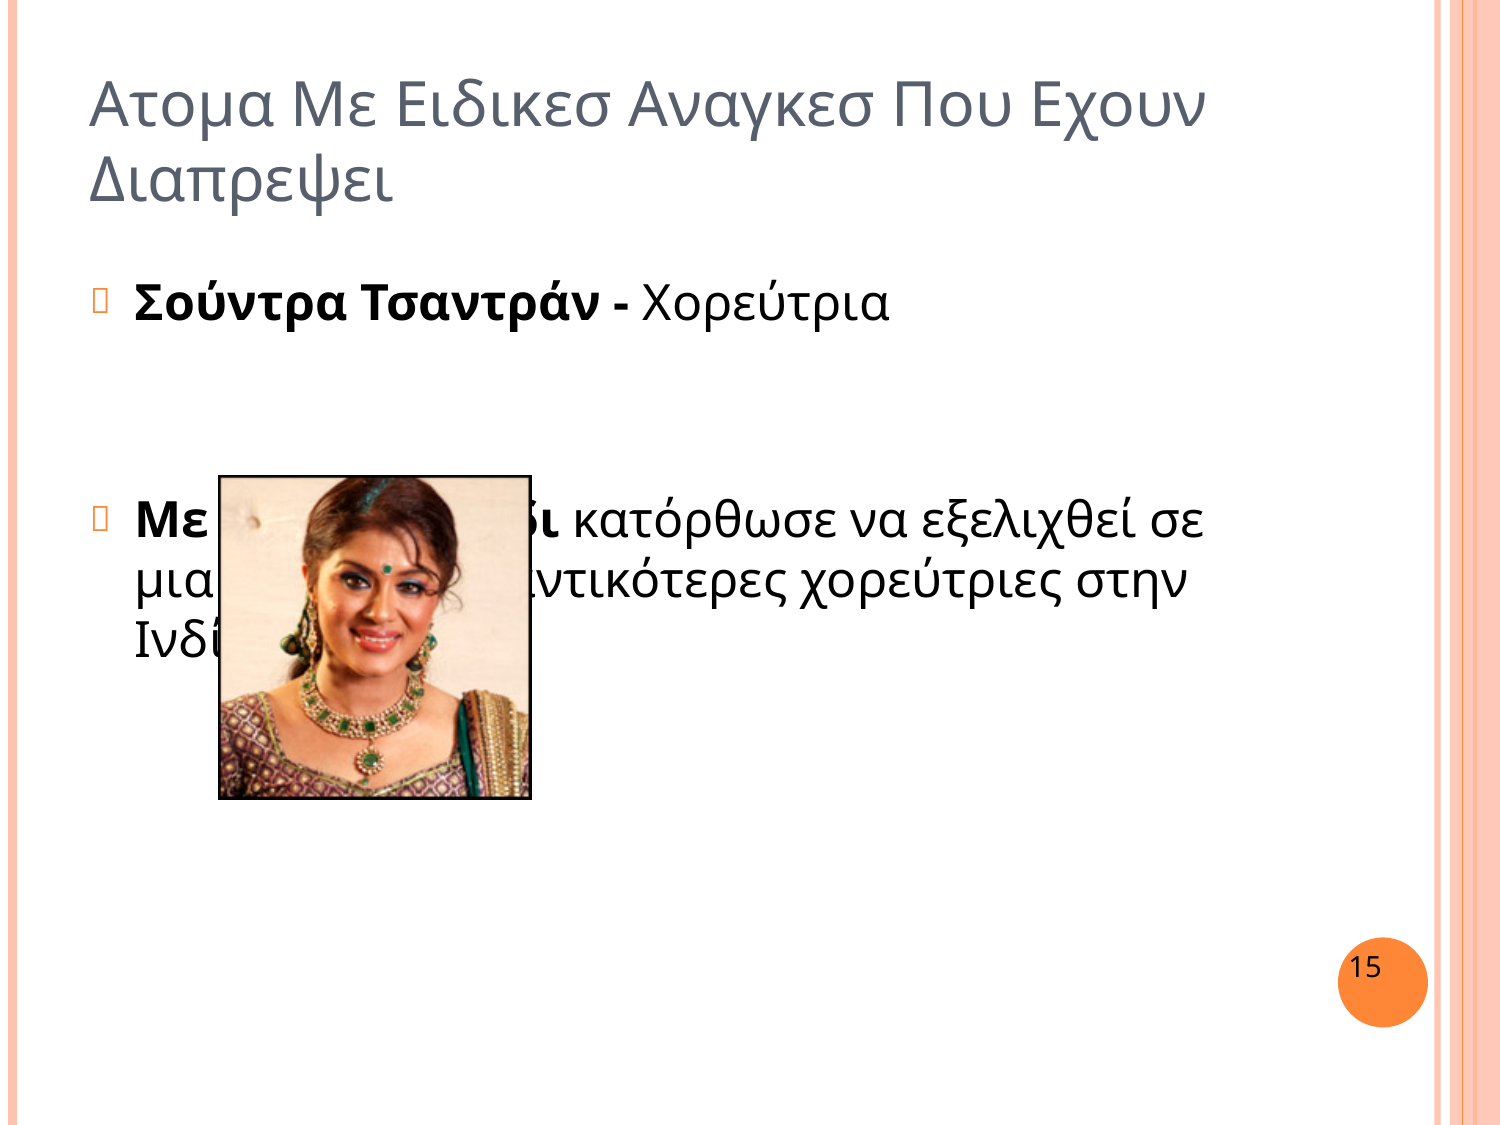

# Ατομα Με Ειδικεσ Αναγκεσ Που Εχουν Διαπρεψει
Σούντρα Τσαντράν - Χορεύτρια
Με τεχνητό πόδι κατόρθωσε να εξελιχθεί σε μια από τις σημαντικότερες χορεύτριες στην Ινδία